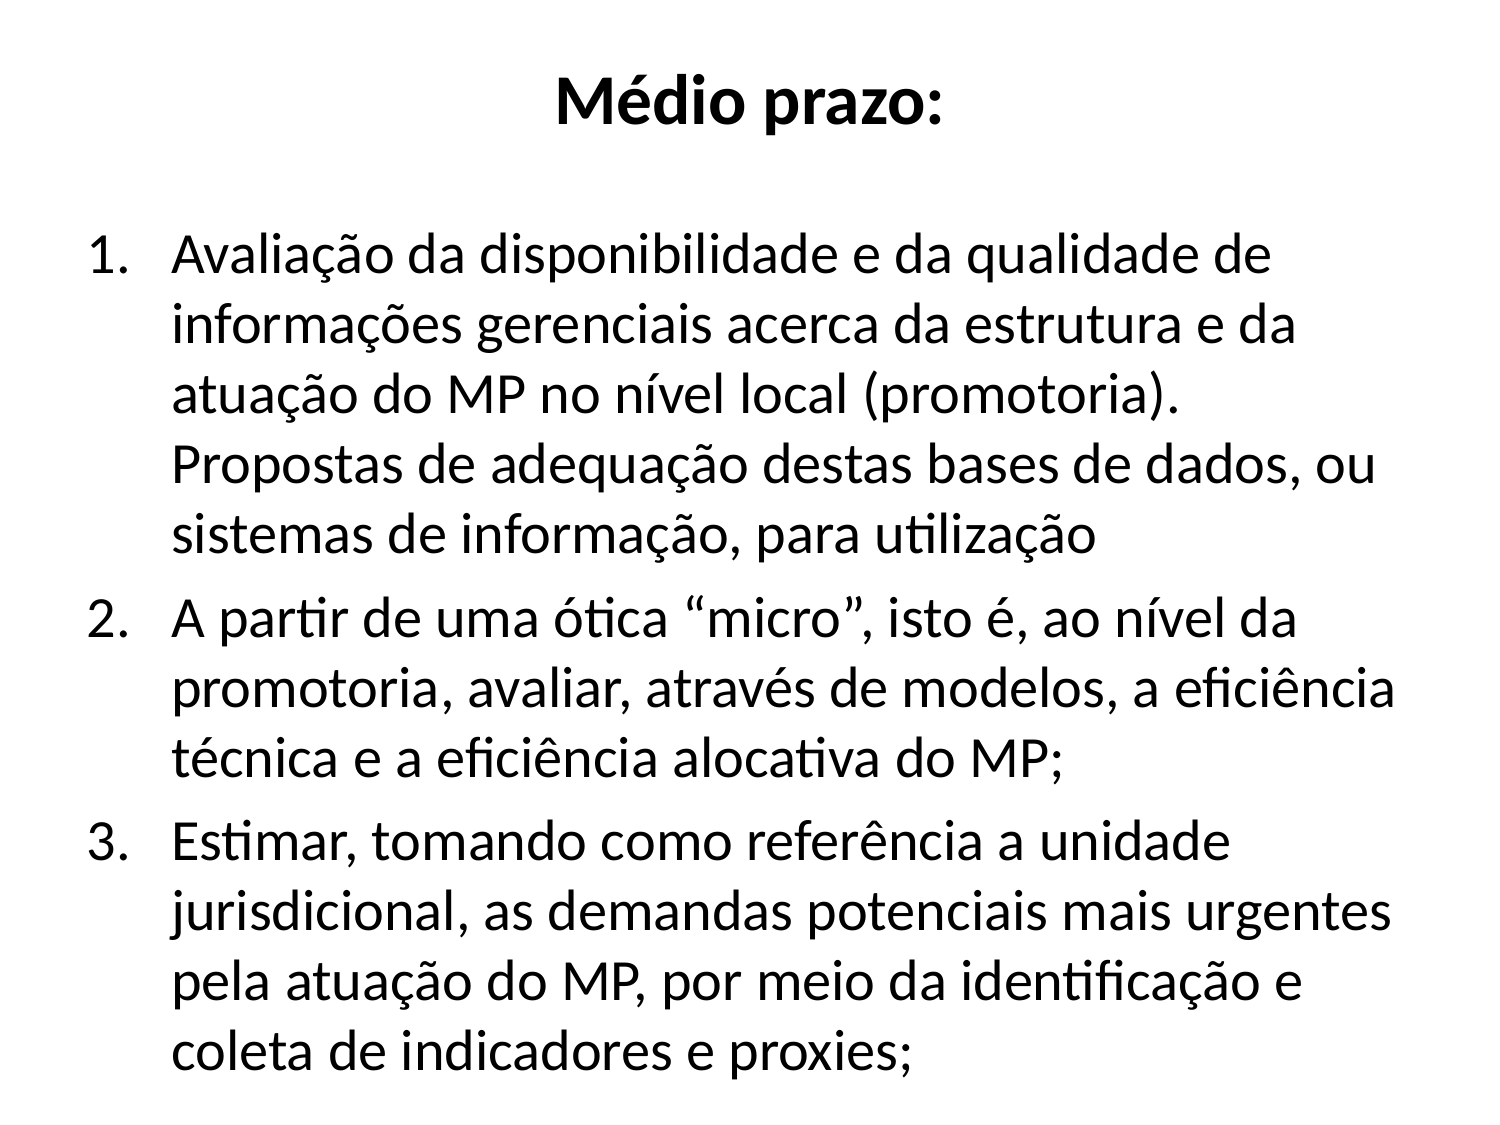

# Médio prazo:
Avaliação da disponibilidade e da qualidade de informações gerenciais acerca da estrutura e da atuação do MP no nível local (promotoria). Propostas de adequação destas bases de dados, ou sistemas de informação, para utilização
A partir de uma ótica “micro”, isto é, ao nível da promotoria, avaliar, através de modelos, a eficiência técnica e a eficiência alocativa do MP;
Estimar, tomando como referência a unidade jurisdicional, as demandas potenciais mais urgentes pela atuação do MP, por meio da identificação e coleta de indicadores e proxies;